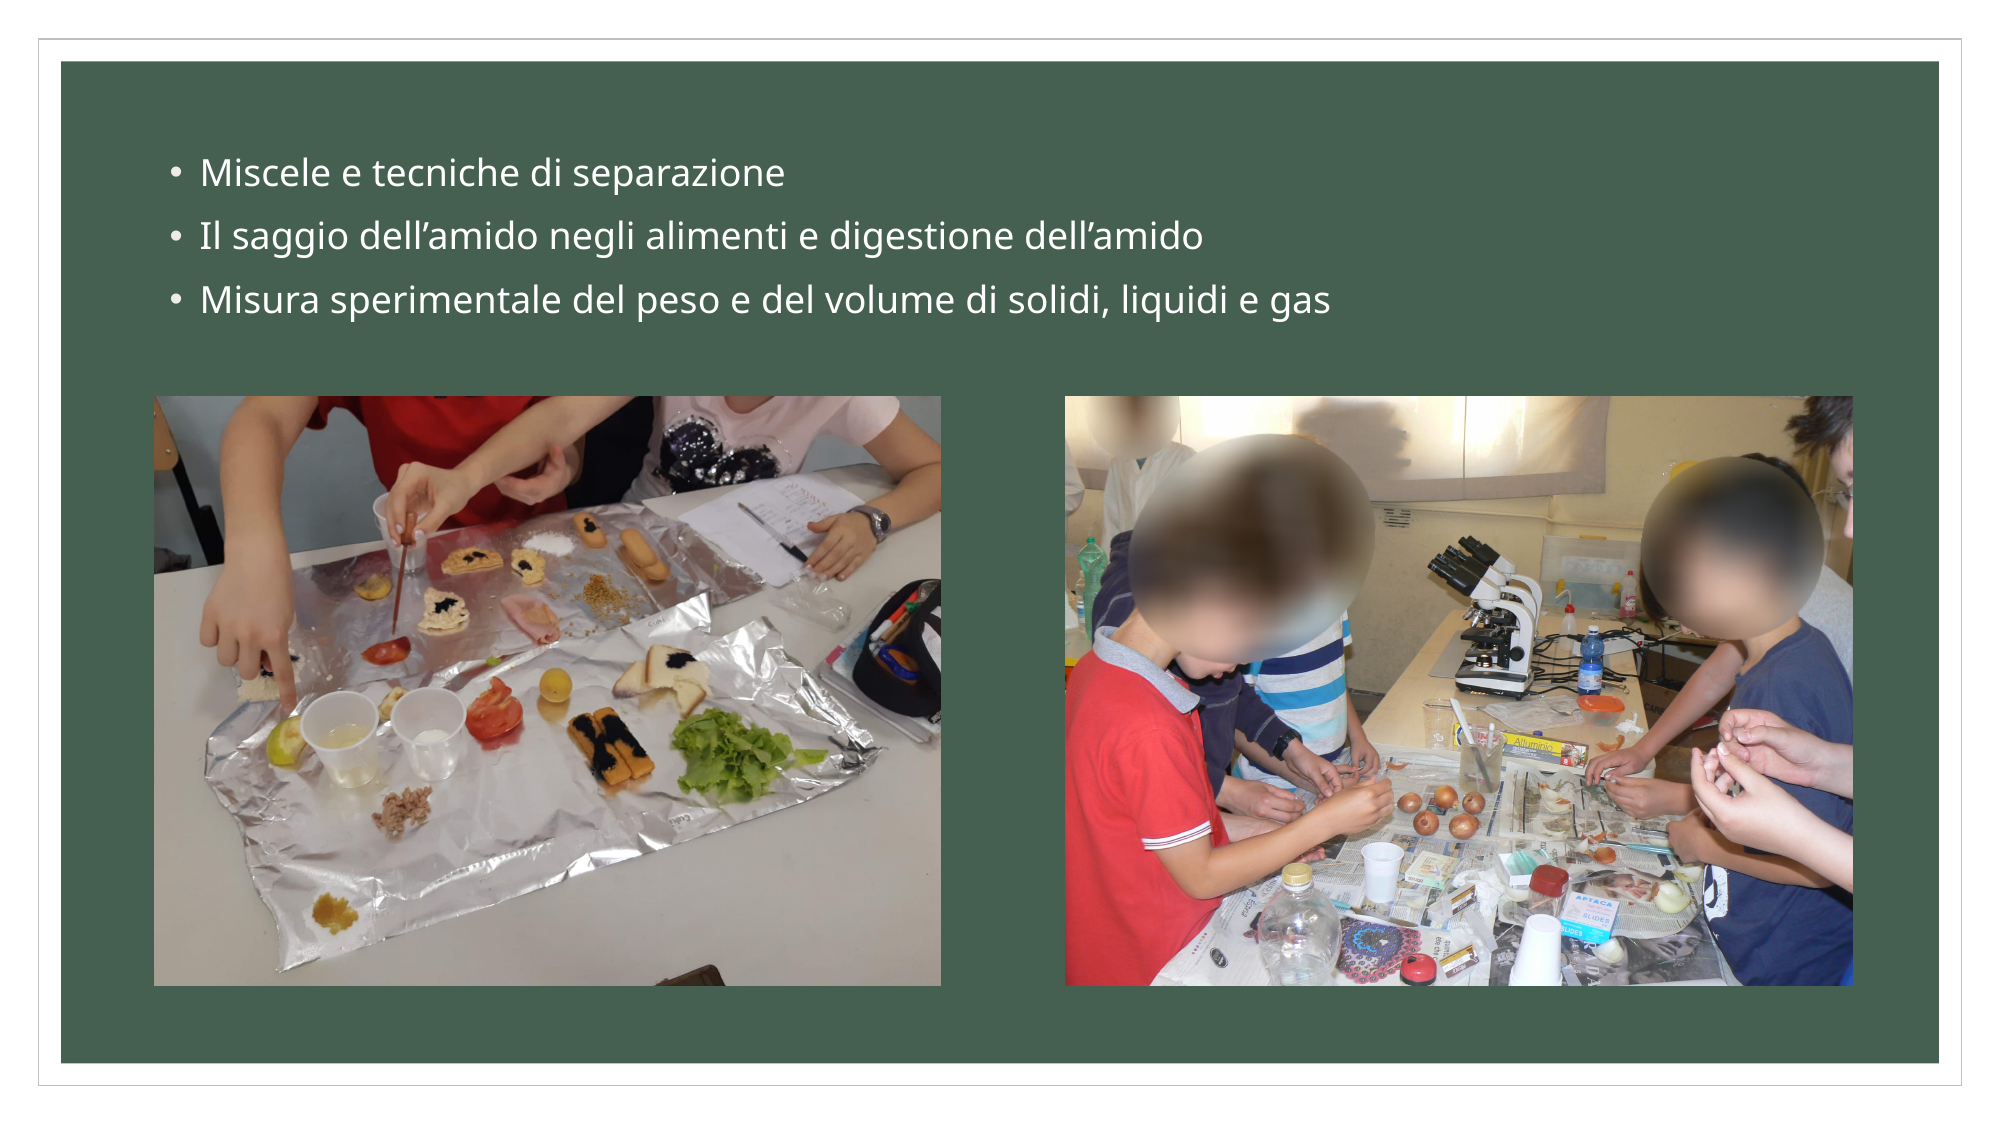

# Miscele e tecniche di separazione
Il saggio dell’amido negli alimenti e digestione dell’amido
Misura sperimentale del peso e del volume di solidi, liquidi e gas